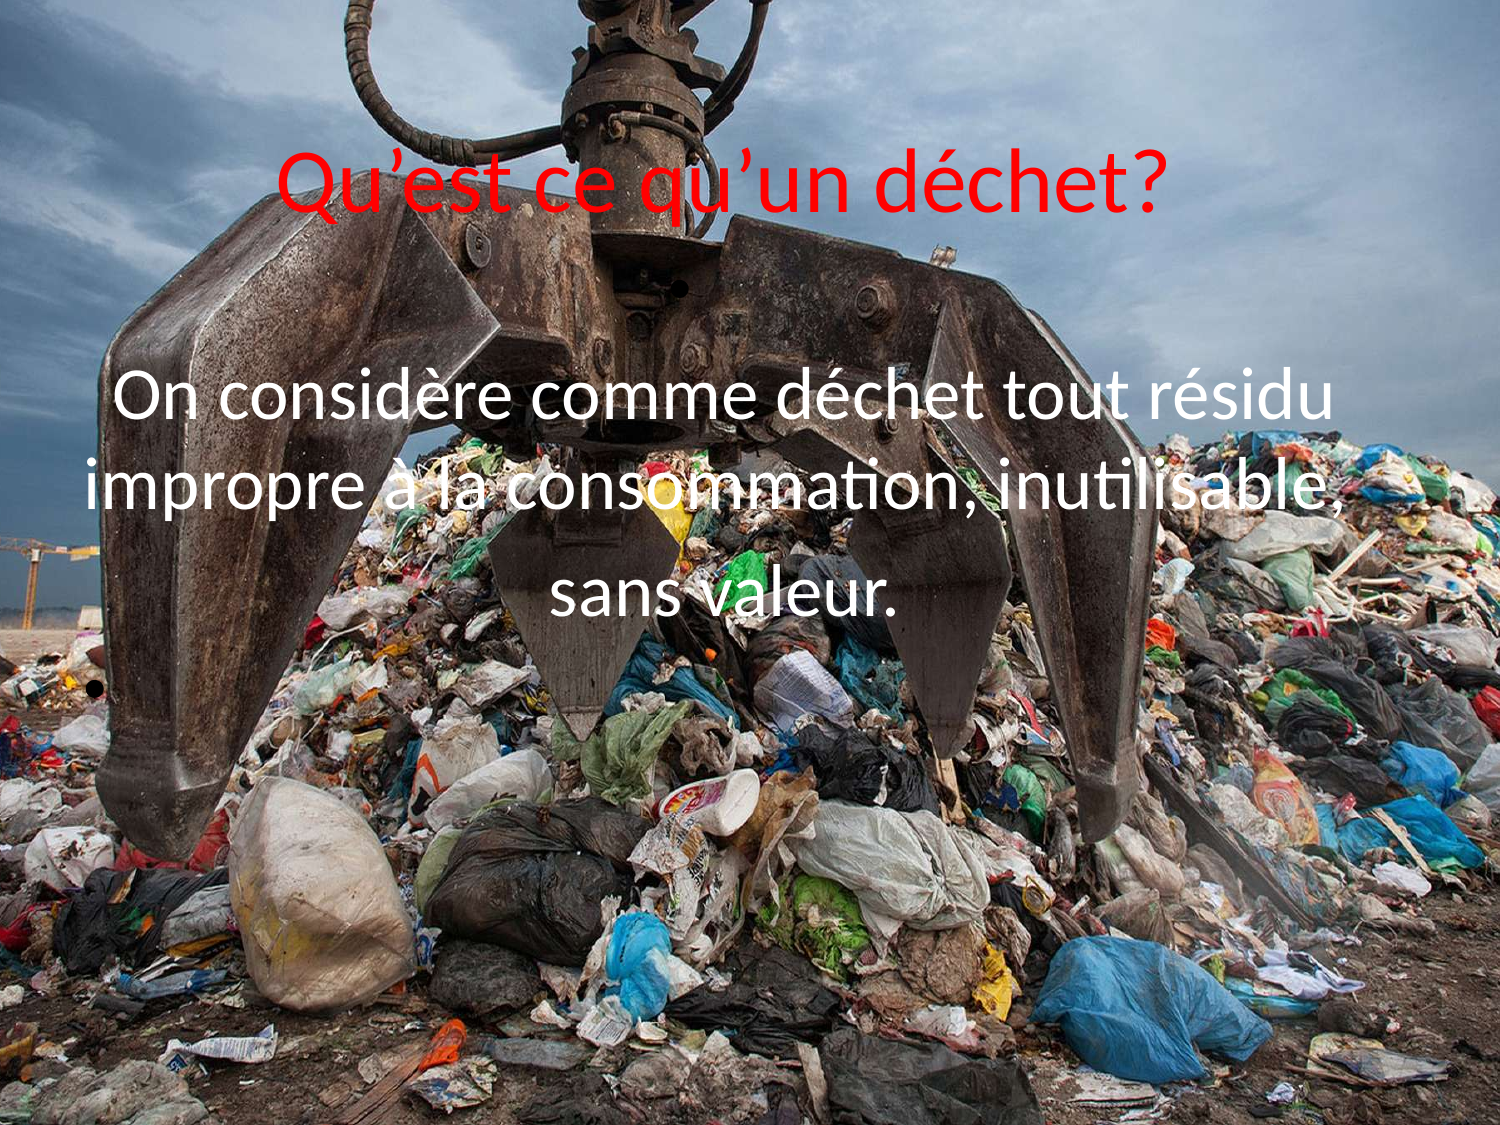

# Qu’est-ce qu’un déchet?
Qu’est ce qu’un déchet?
On considère comme déchet tout résidu impropre à la consommation, inutilisable,
sans valeur.